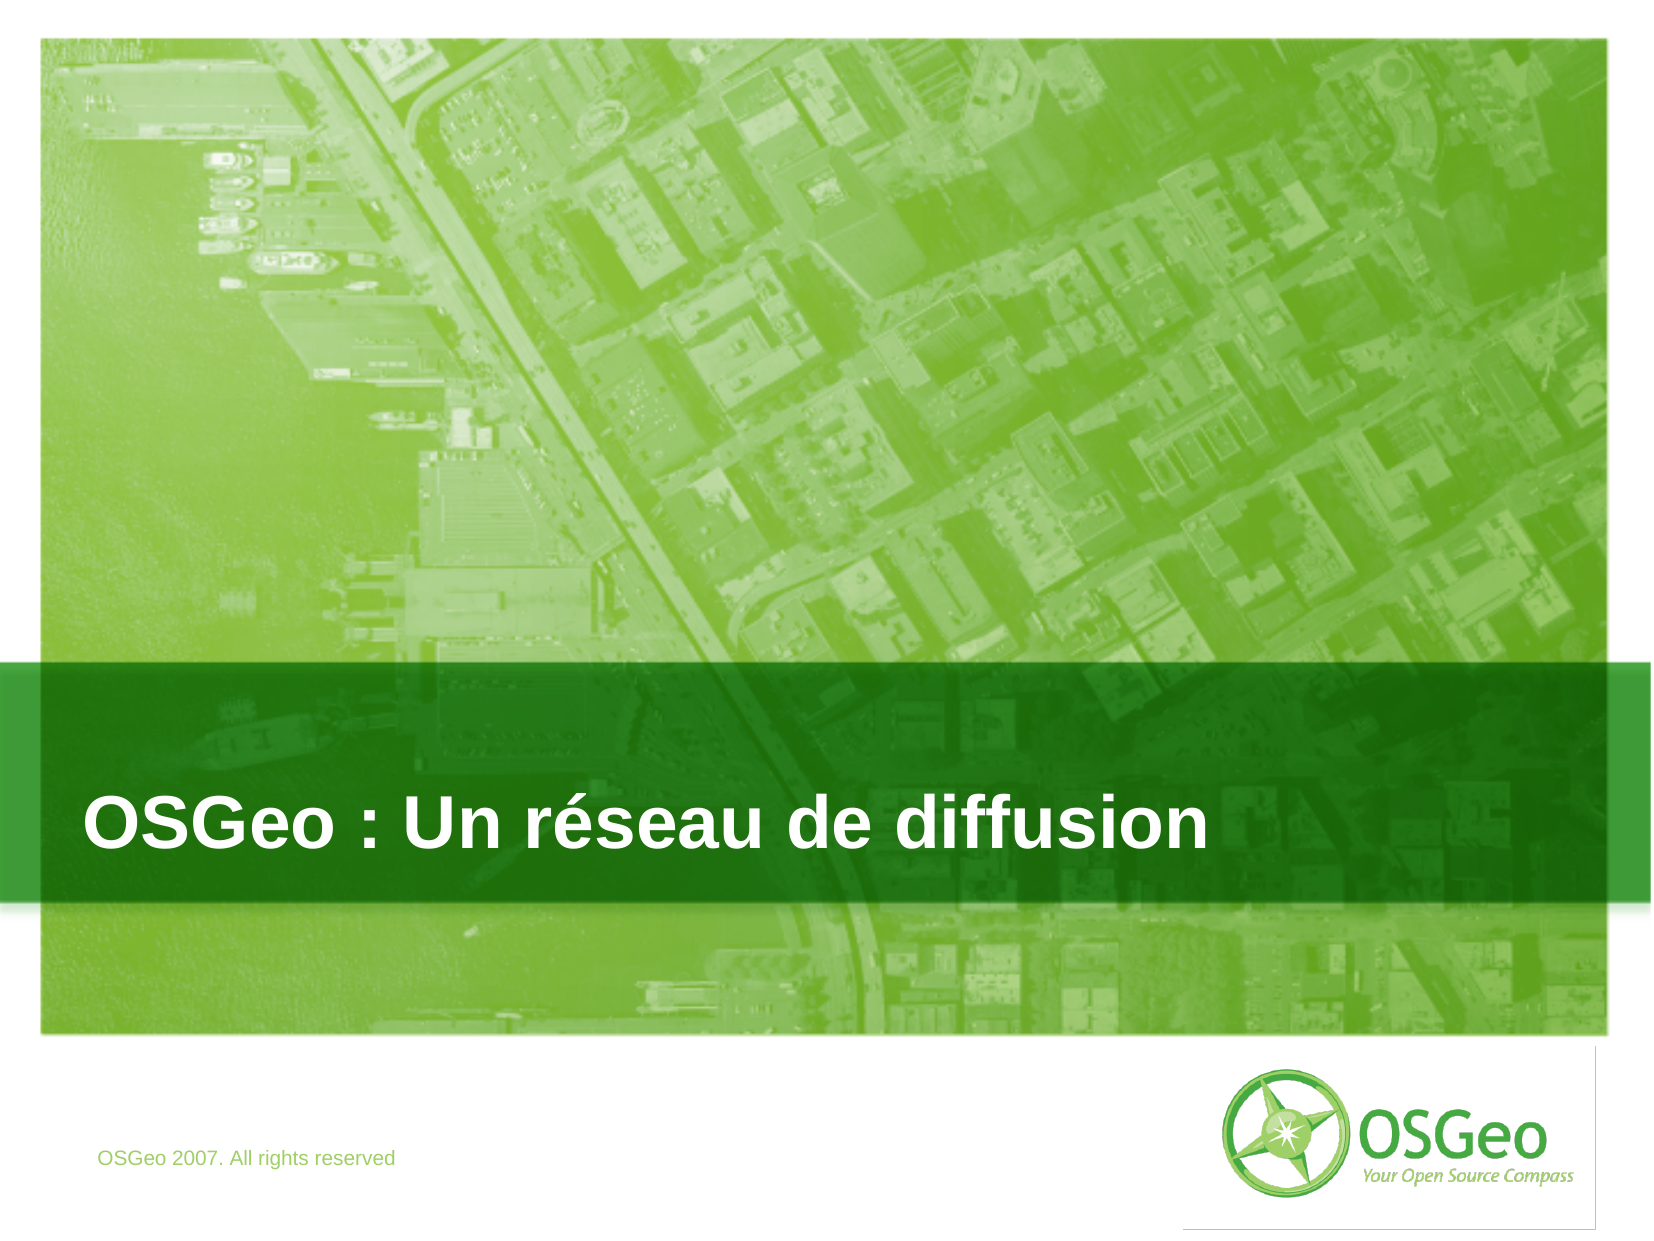

# OSGeo : Un réseau de diffusion